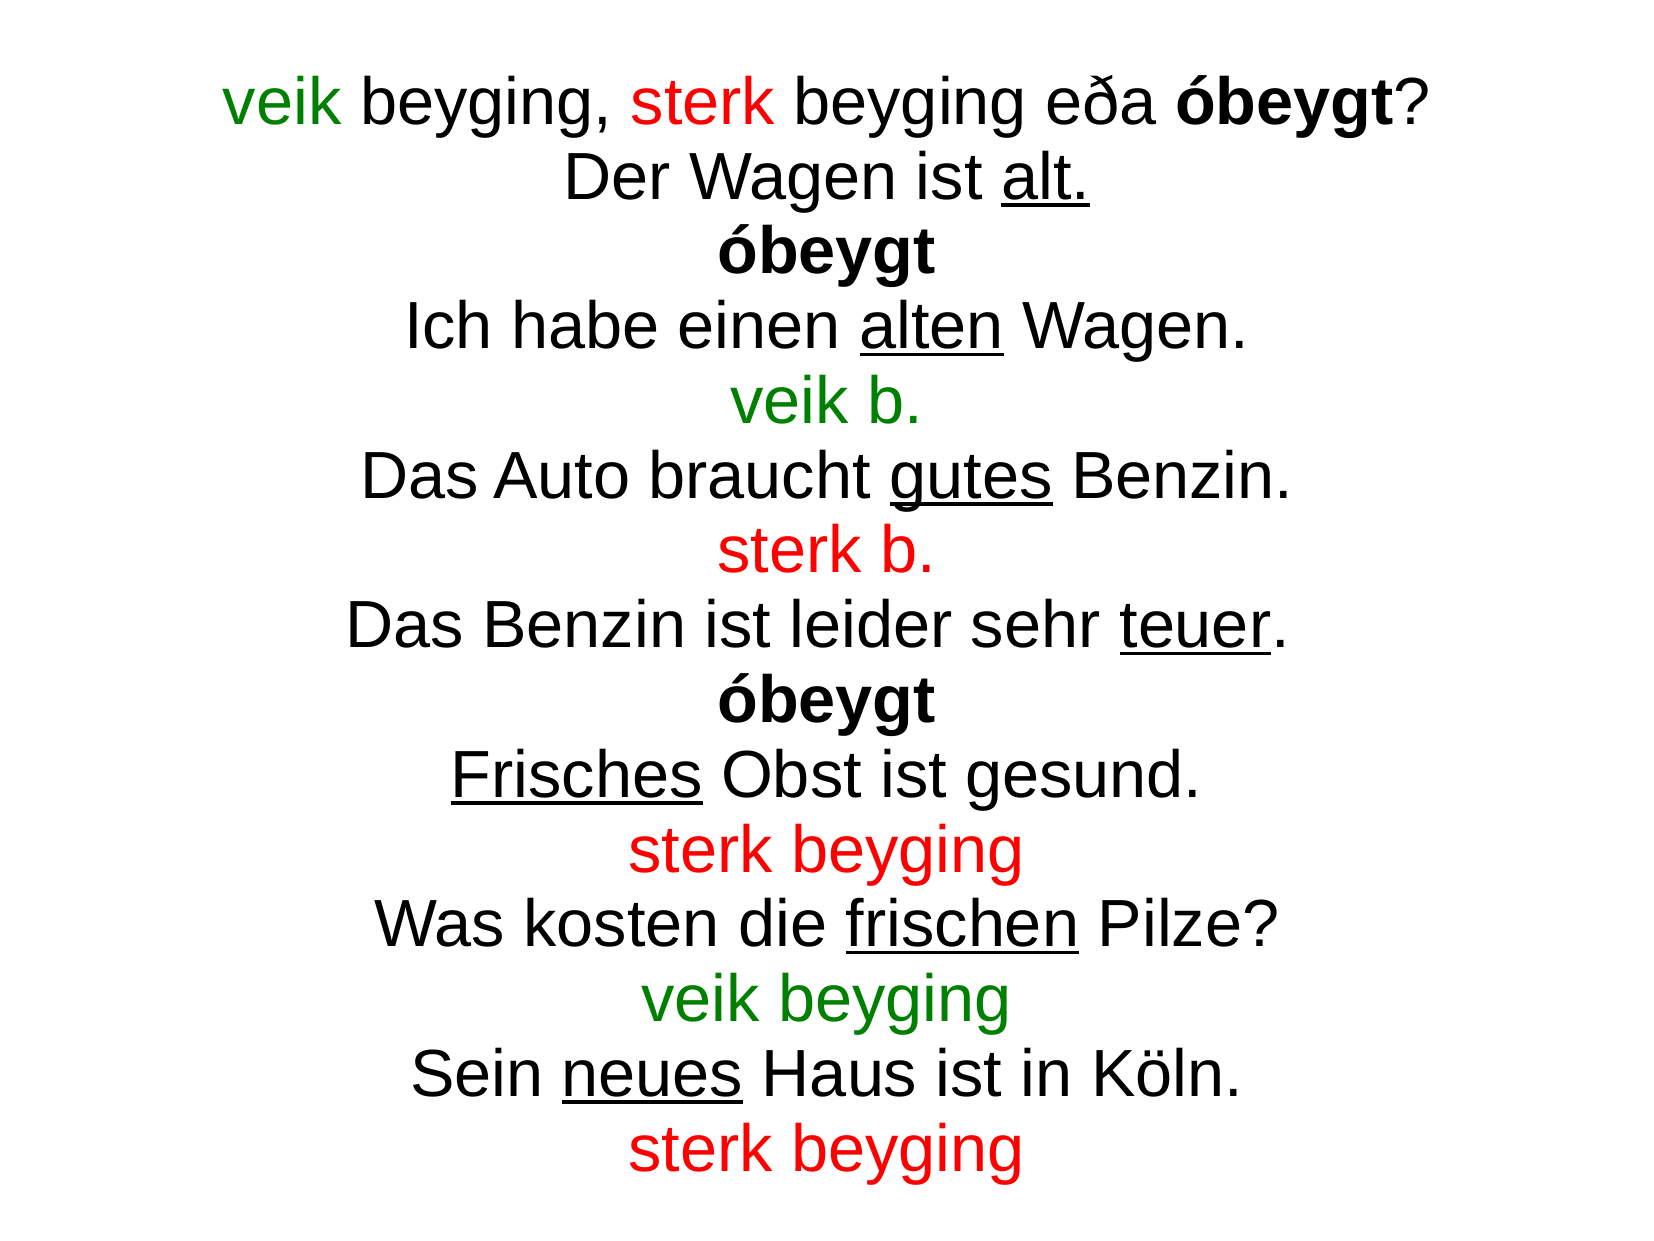

veik beyging, sterk beyging eða óbeygt?
Der Wagen ist alt.
óbeygt
Ich habe einen alten Wagen.
veik b.
Das Auto braucht gutes Benzin.
sterk b.
Das Benzin ist leider sehr teuer.
óbeygt
Frisches Obst ist gesund.
sterk beyging
Was kosten die frischen Pilze?
veik beyging
Sein neues Haus ist in Köln.
sterk beyging